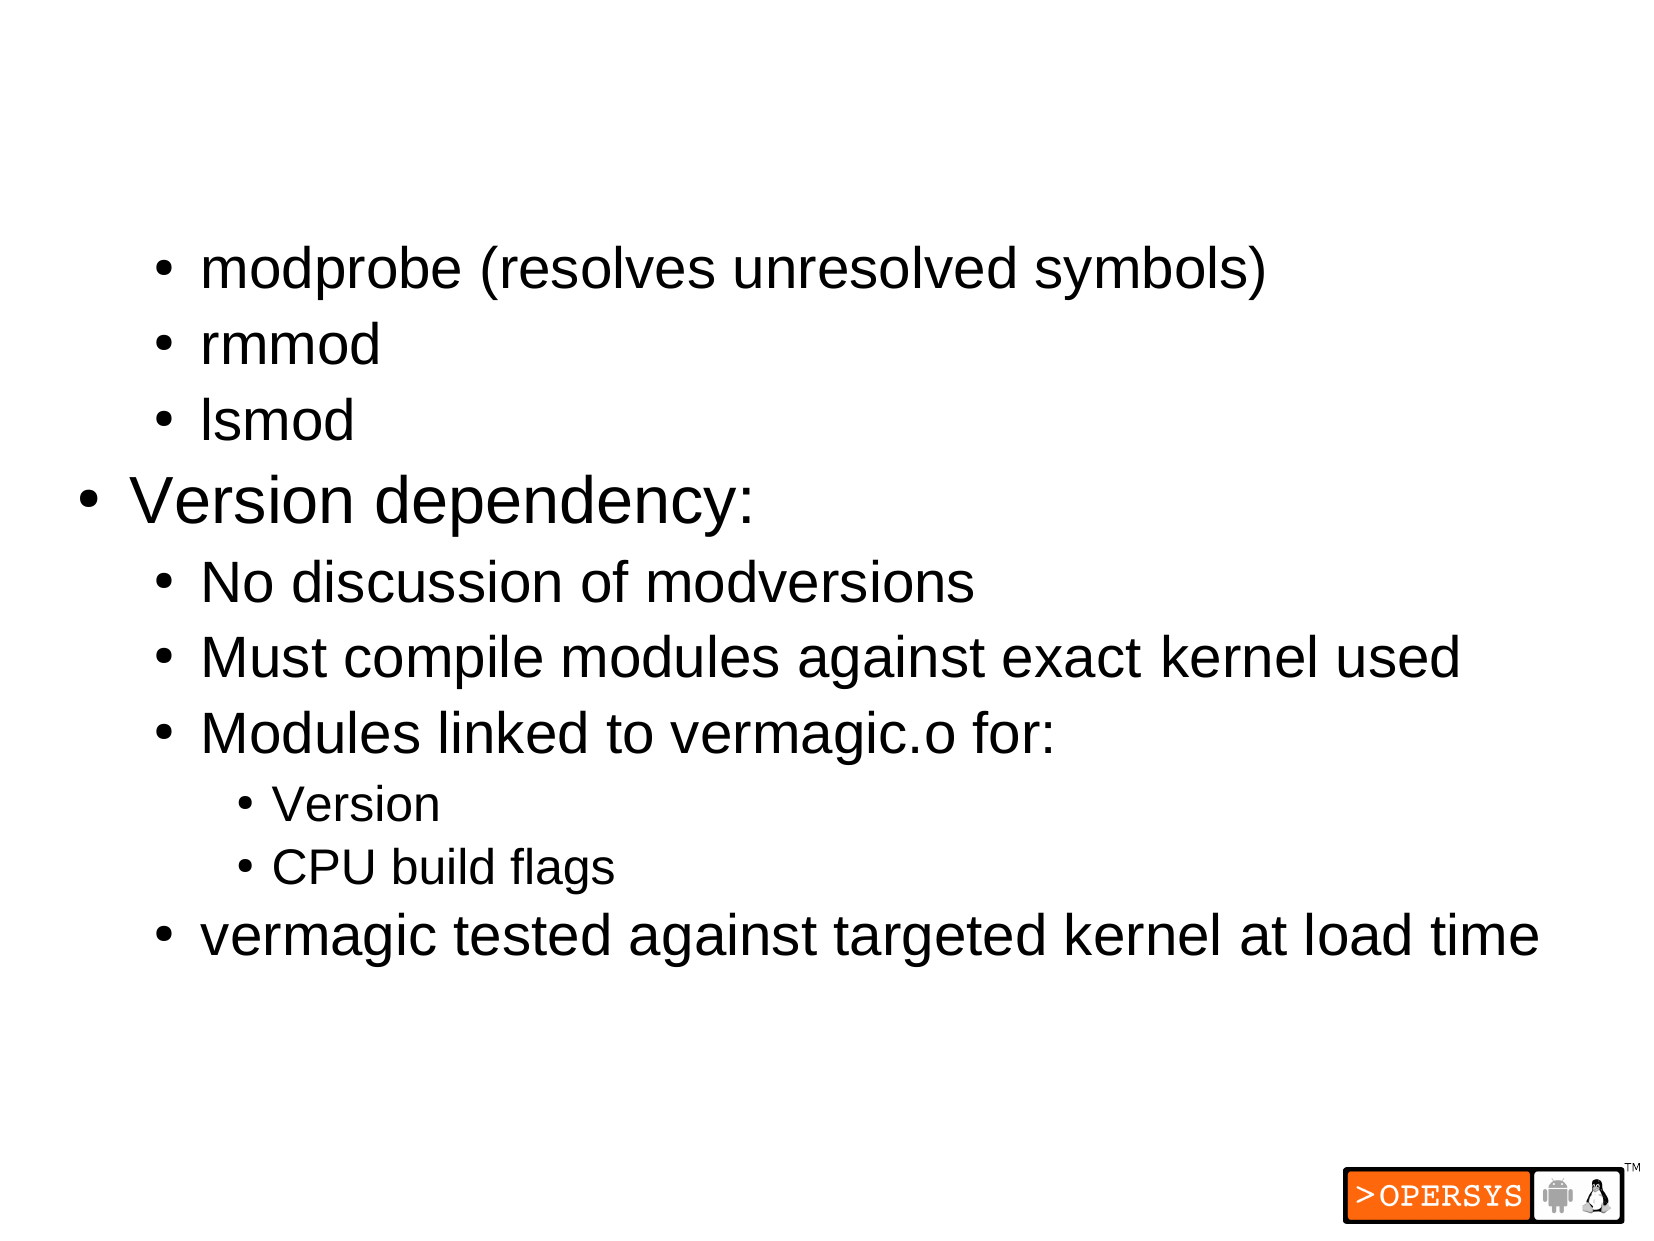

# modprobe (resolves unresolved symbols)
rmmod
lsmod
Version dependency:
No discussion of modversions
Must compile modules against exact 	kernel used
Modules linked to vermagic.o for:
Version
CPU build flags
vermagic tested against targeted kernel at load time